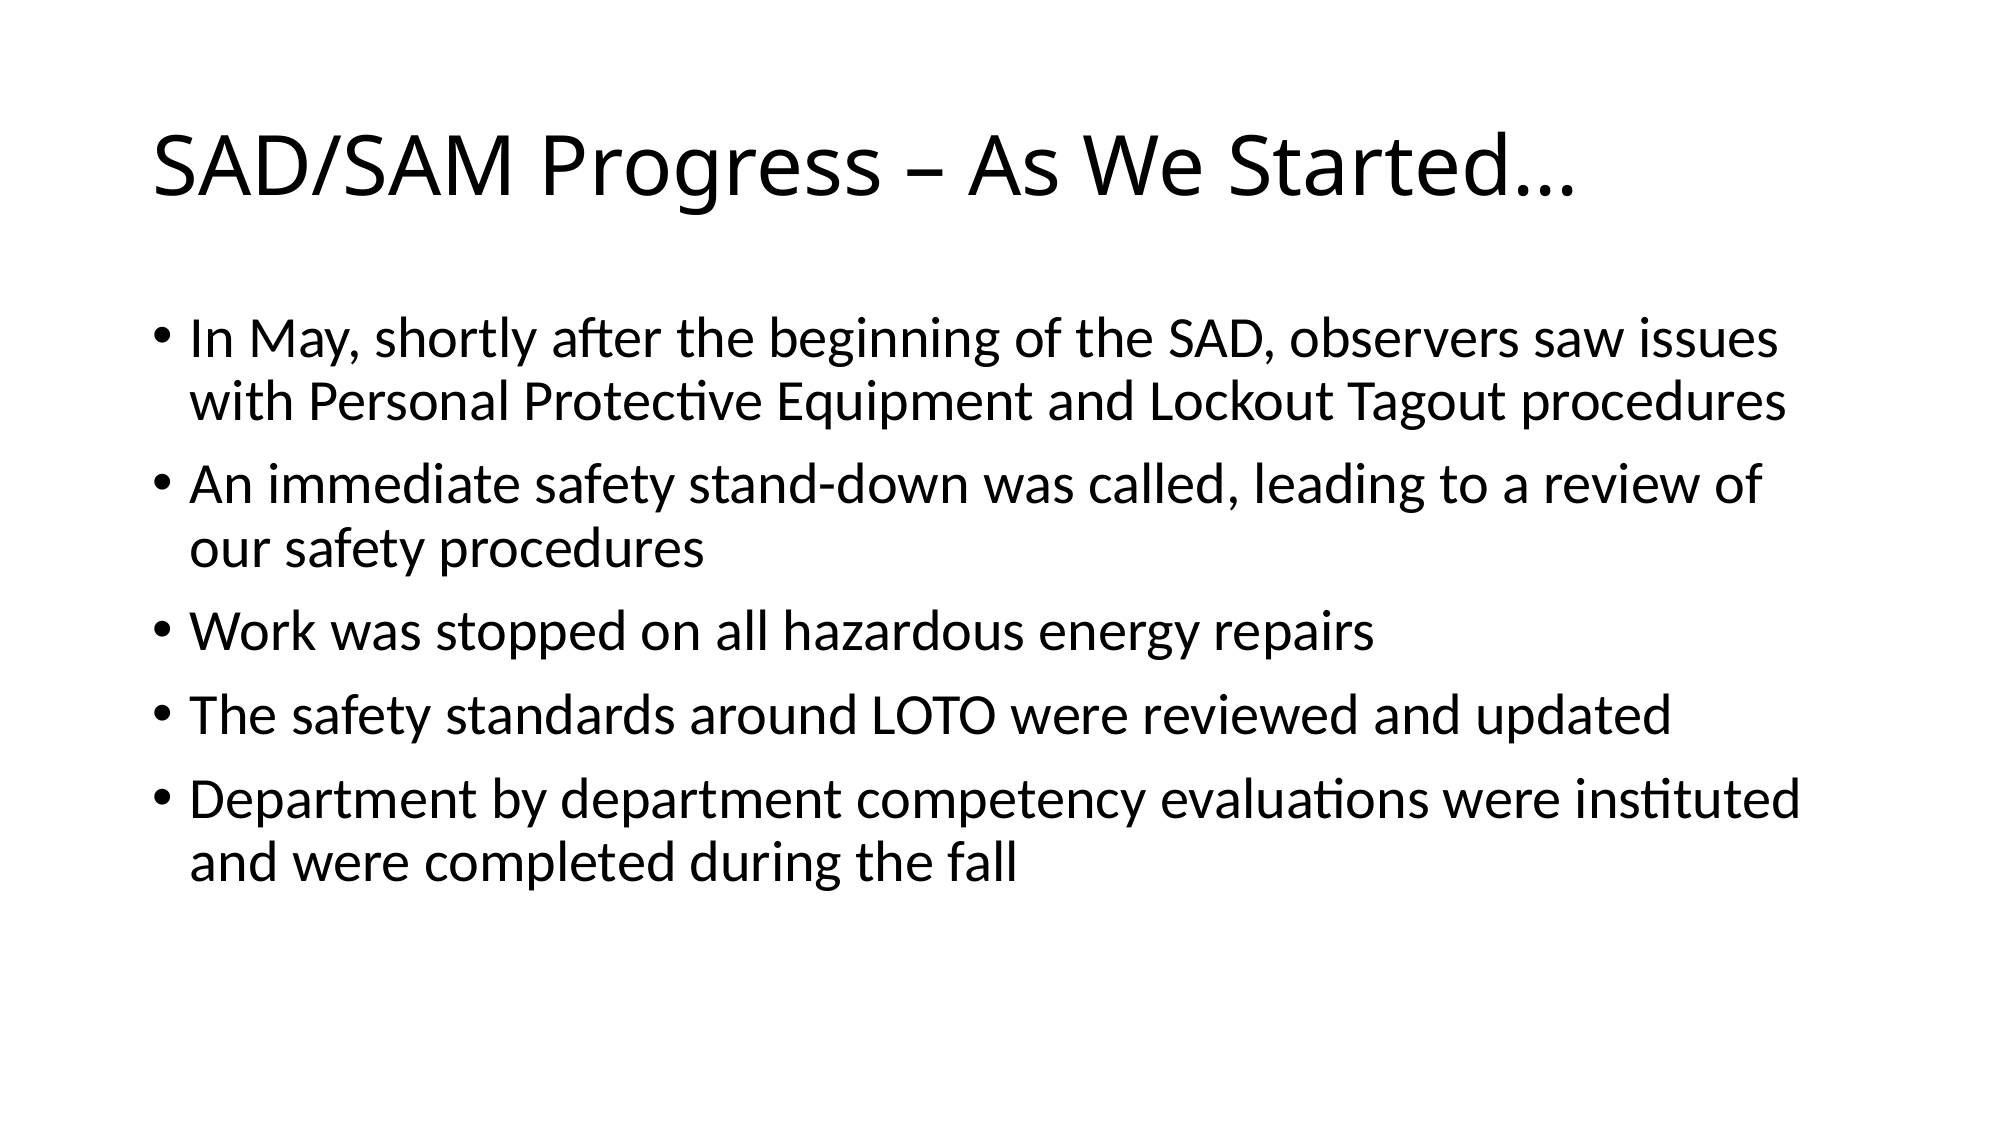

# SAD/SAM Progress – As We Started...
In May, shortly after the beginning of the SAD, observers saw issues with Personal Protective Equipment and Lockout Tagout procedures
An immediate safety stand-down was called, leading to a review of our safety procedures
Work was stopped on all hazardous energy repairs
The safety standards around LOTO were reviewed and updated
Department by department competency evaluations were instituted and were completed during the fall